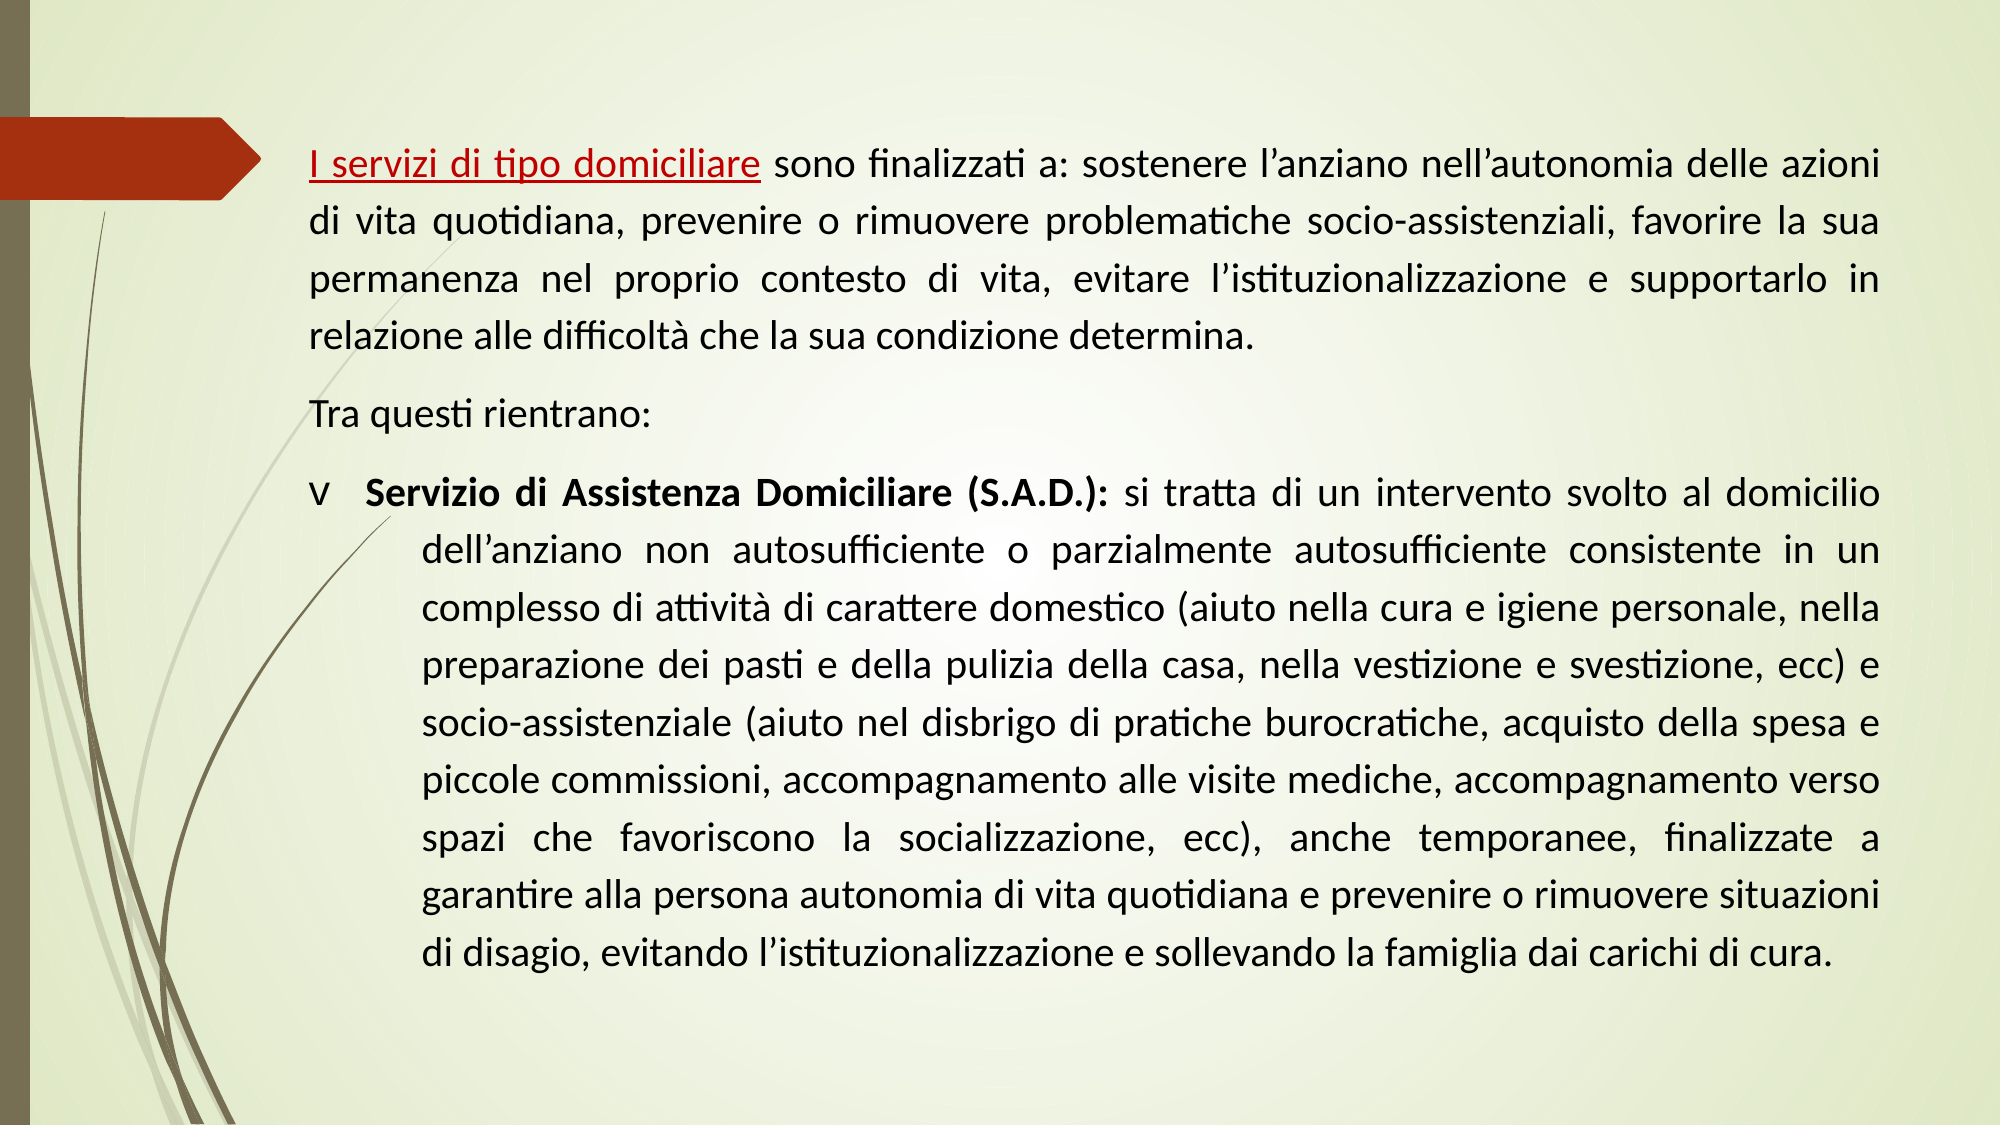

I servizi di tipo domiciliare sono finalizzati a: sostenere l’anziano nell’autonomia delle azioni di vita quotidiana, prevenire o rimuovere problematiche socio-assistenziali, favorire la sua permanenza nel proprio contesto di vita, evitare l’istituzionalizzazione e supportarlo in relazione alle difficoltà che la sua condizione determina.
Tra questi rientrano:
Servizio di Assistenza Domiciliare (S.A.D.): si tratta di un intervento svolto al domicilio dell’anziano non autosufficiente o parzialmente autosufficiente consistente in un complesso di attività di carattere domestico (aiuto nella cura e igiene personale, nella preparazione dei pasti e della pulizia della casa, nella vestizione e svestizione, ecc) e socio-assistenziale (aiuto nel disbrigo di pratiche burocratiche, acquisto della spesa e piccole commissioni, accompagnamento alle visite mediche, accompagnamento verso spazi che favoriscono la socializzazione, ecc), anche temporanee, finalizzate a garantire alla persona autonomia di vita quotidiana e prevenire o rimuovere situazioni di disagio, evitando l’istituzionalizzazione e sollevando la famiglia dai carichi di cura.